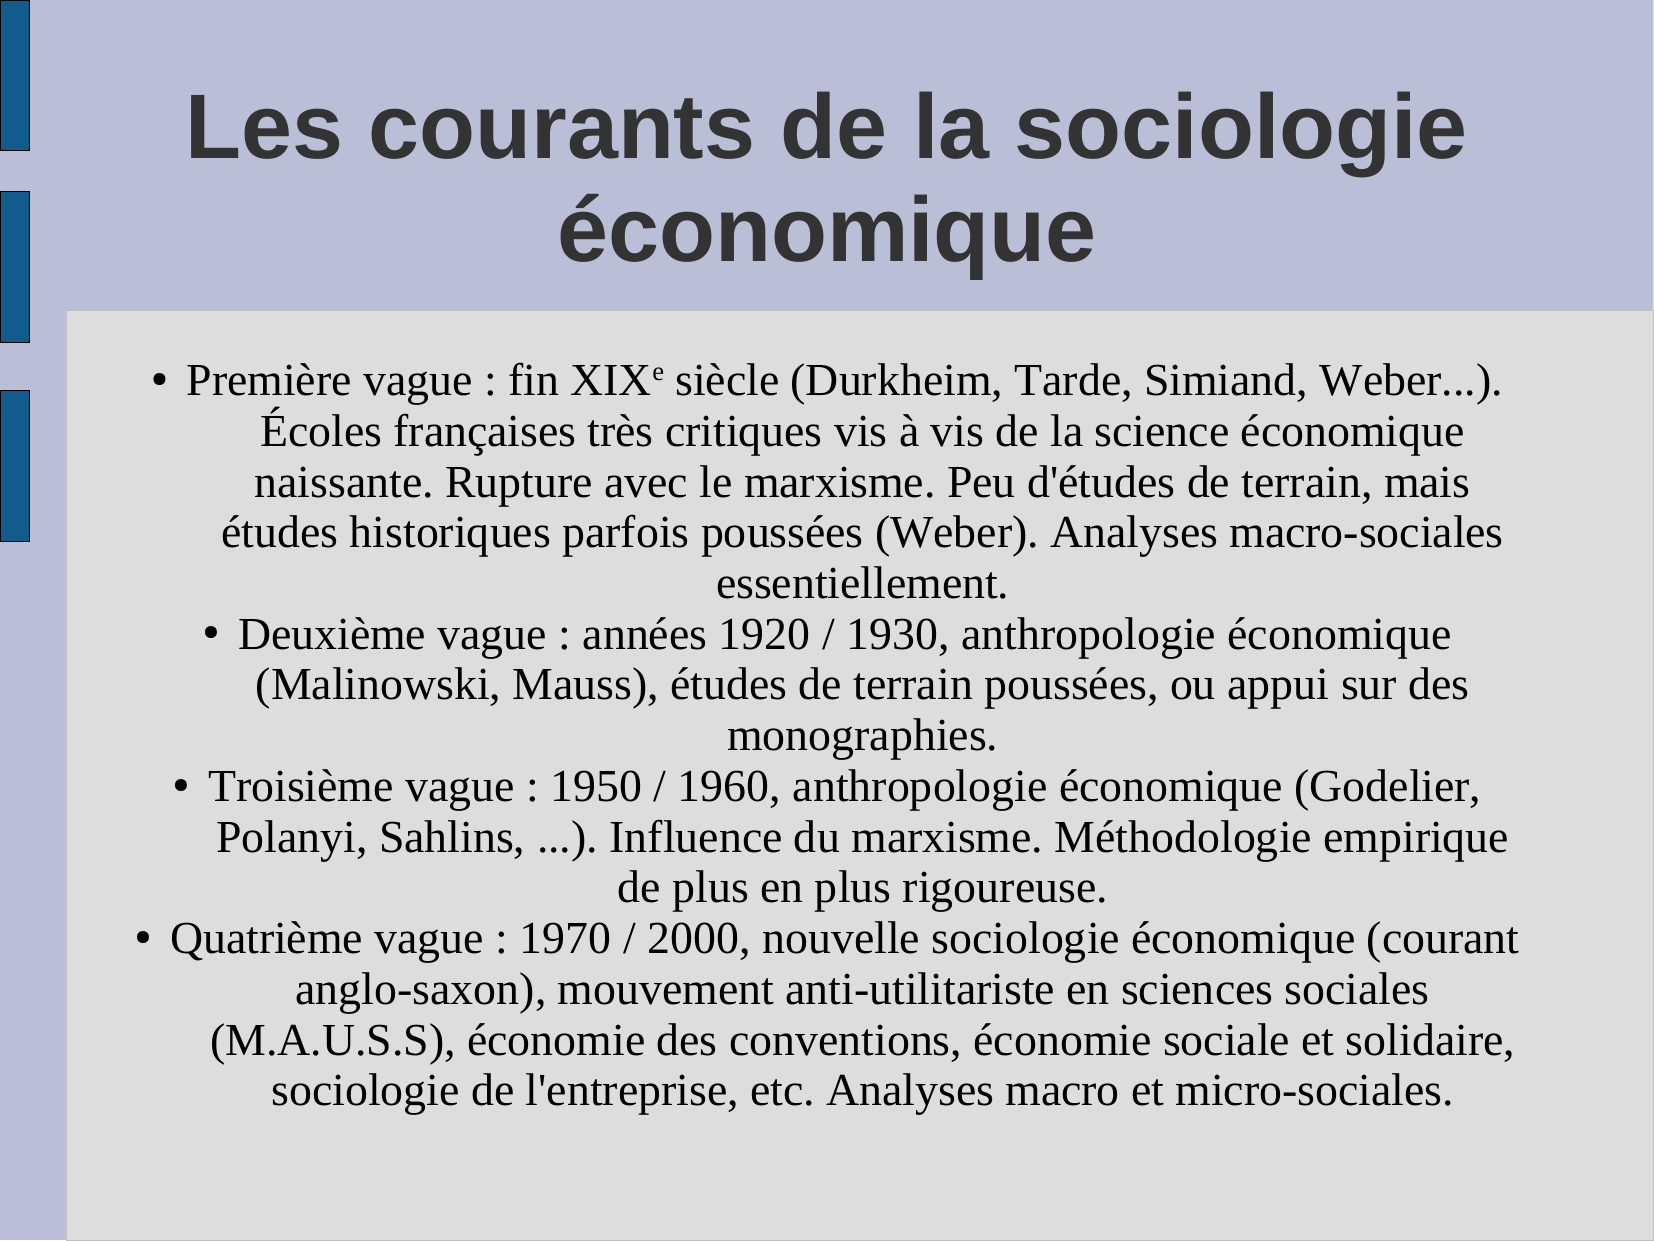

# Les courants de la sociologie économique
Première vague : fin XIXe siècle (Durkheim, Tarde, Simiand, Weber...). Écoles françaises très critiques vis à vis de la science économique naissante. Rupture avec le marxisme. Peu d'études de terrain, mais études historiques parfois poussées (Weber). Analyses macro-sociales essentiellement.
Deuxième vague : années 1920 / 1930, anthropologie économique (Malinowski, Mauss), études de terrain poussées, ou appui sur des monographies.
Troisième vague : 1950 / 1960, anthropologie économique (Godelier, Polanyi, Sahlins, ...). Influence du marxisme. Méthodologie empirique de plus en plus rigoureuse.
Quatrième vague : 1970 / 2000, nouvelle sociologie économique (courant anglo-saxon), mouvement anti-utilitariste en sciences sociales (M.A.U.S.S), économie des conventions, économie sociale et solidaire, sociologie de l'entreprise, etc. Analyses macro et micro-sociales.